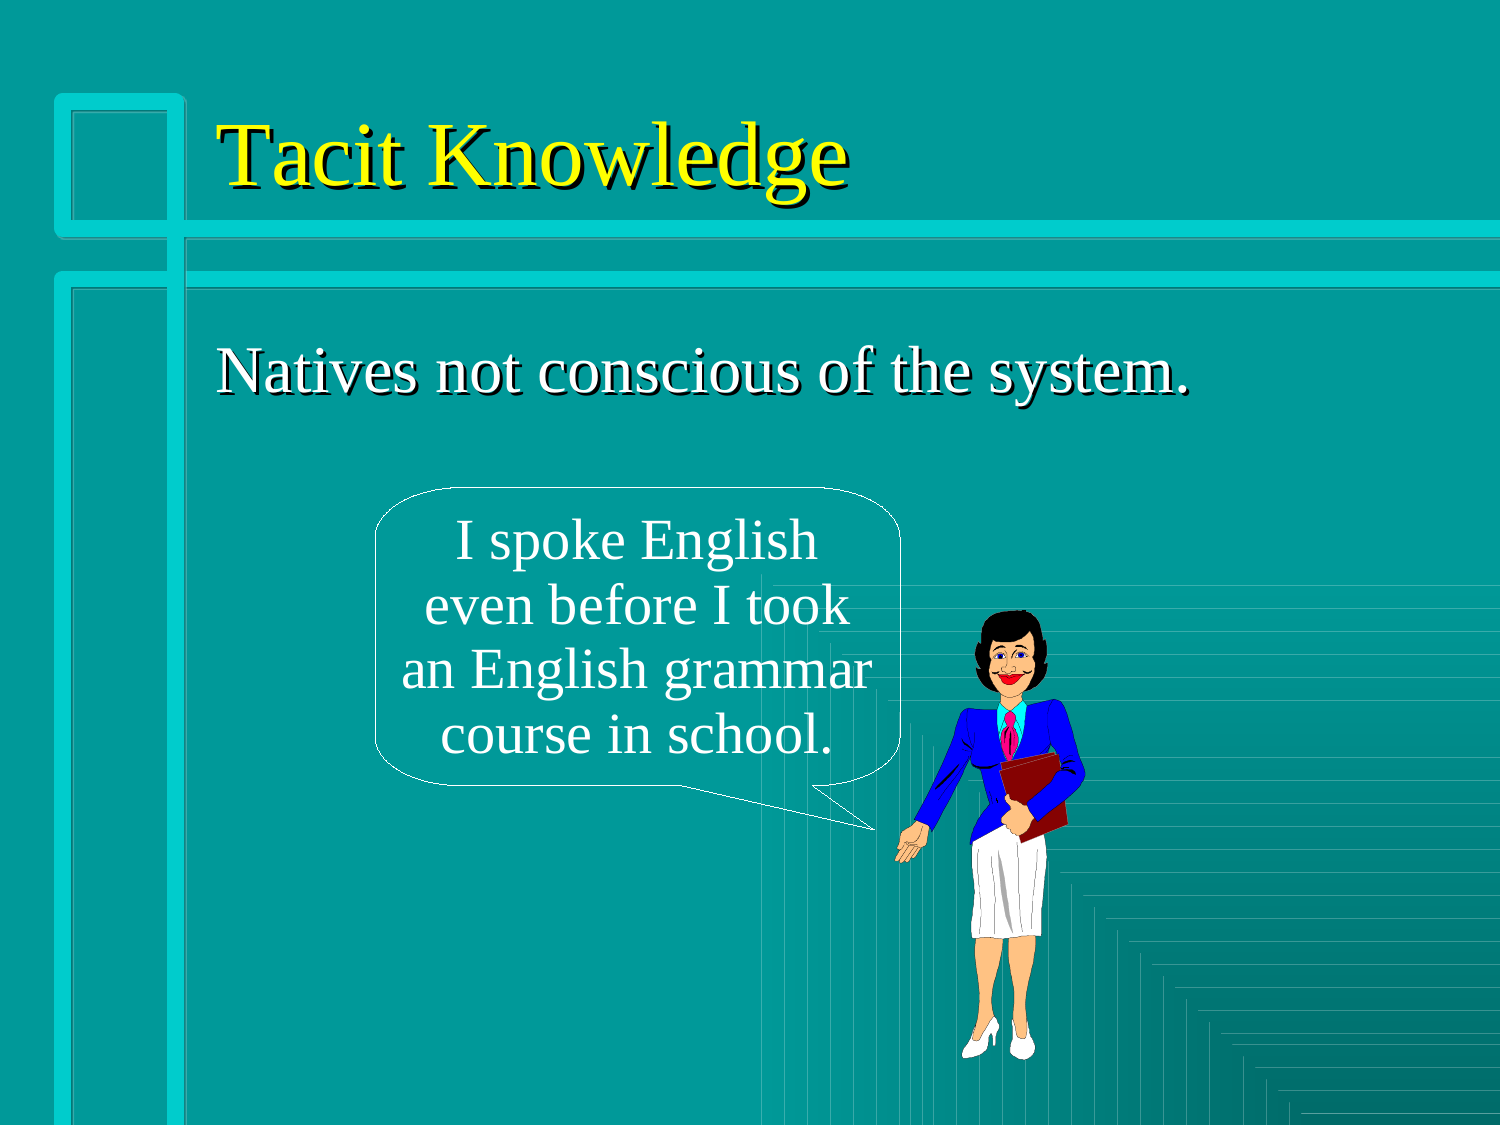

# Tacit Knowledge
Natives not conscious of the system.
I spoke English
even before I took
an English grammar
course in school.